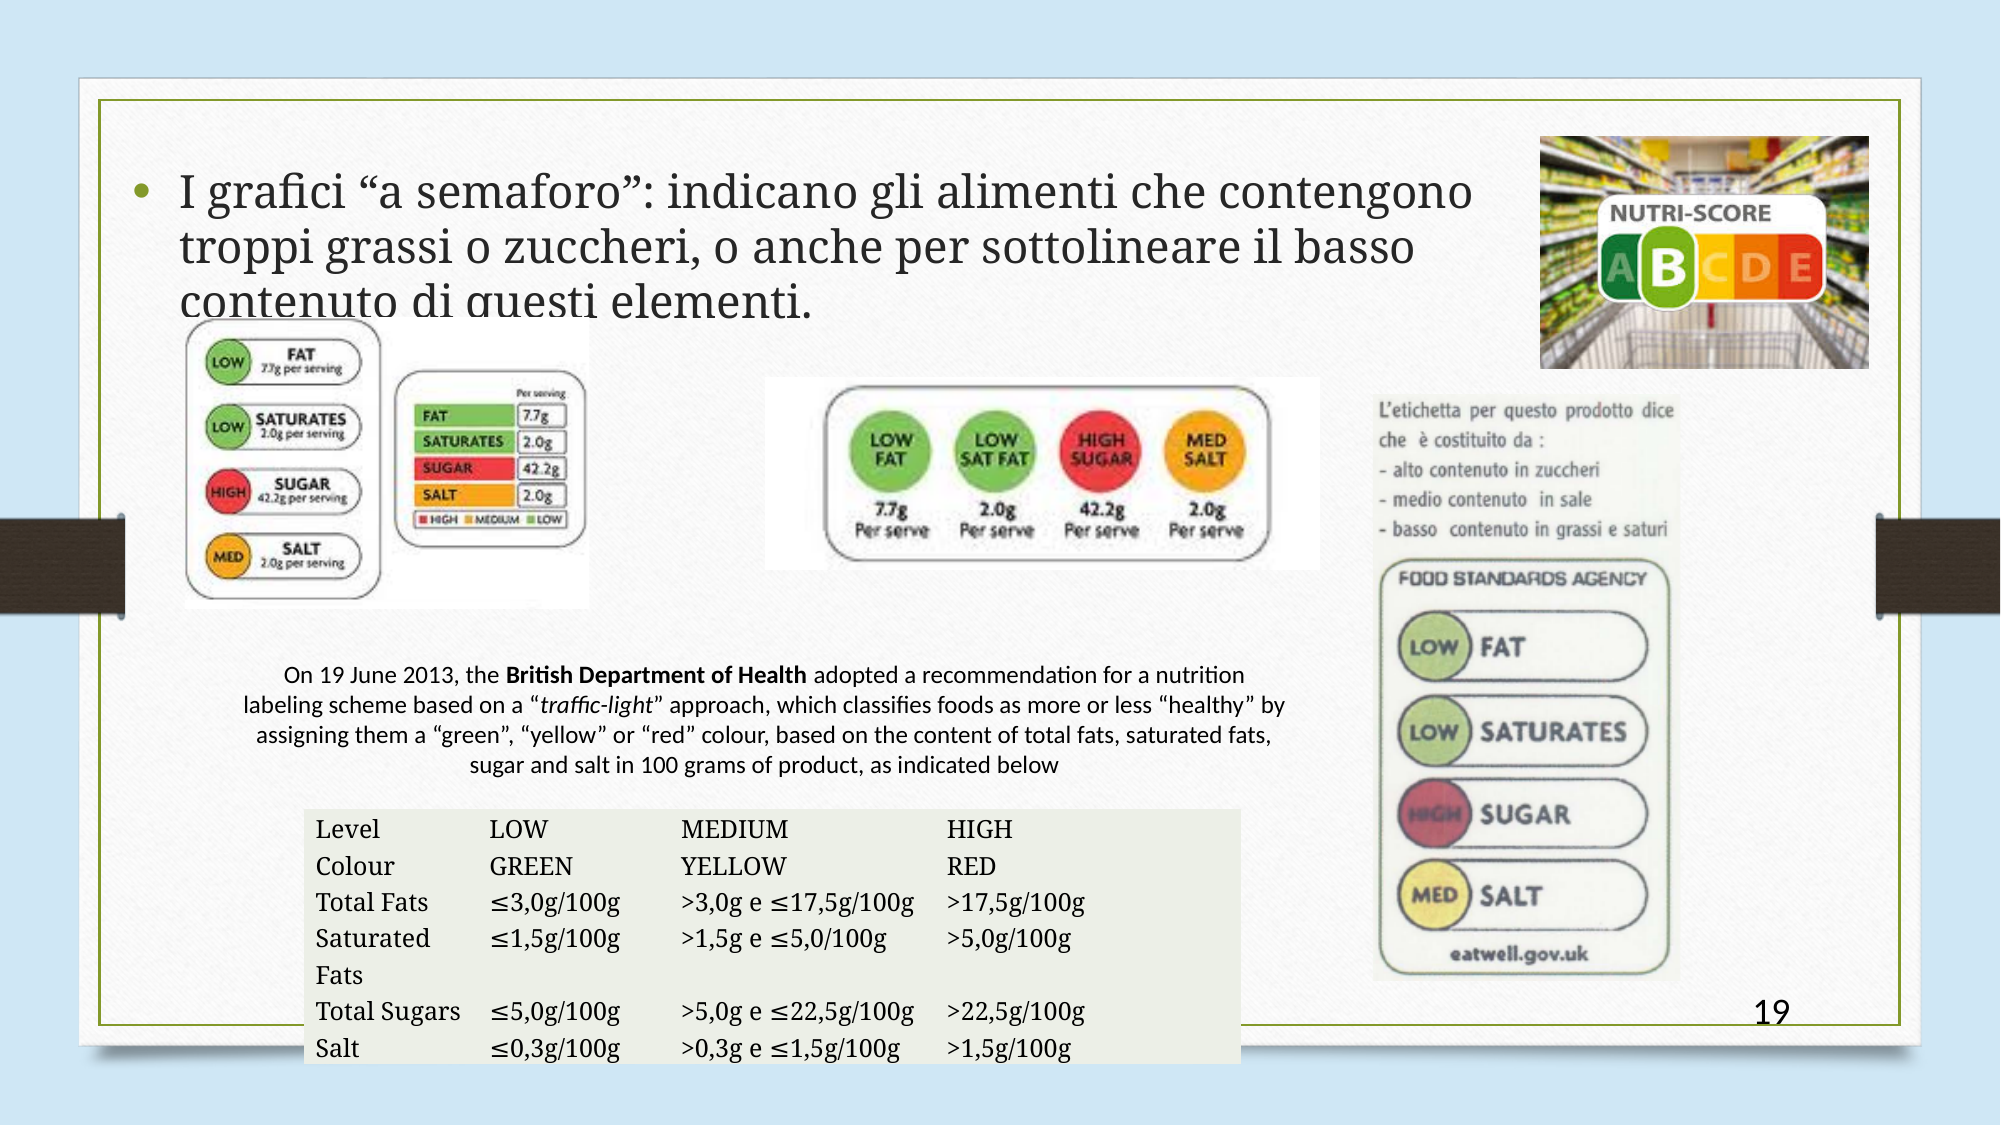

# I grafici “a semaforo”: indicano gli alimenti che contengono troppi grassi o zuccheri, o anche per sottolineare il basso contenuto di questi elementi.
On 19 June 2013, the British Department of Health adopted a recommendation for a nutrition labeling scheme based on a “traffic-light” approach, which classifies foods as more or less “healthy” by assigning them a “green”, “yellow” or “red” colour, based on the content of total fats, saturated fats, sugar and salt in 100 grams of product, as indicated below
| Level | LOW | MEDIUM | HIGH |
| --- | --- | --- | --- |
| Colour | GREEN | YELLOW | RED |
| Total Fats | ≤3,0g/100g | >3,0g e ≤17,5g/100g | >17,5g/100g |
| Saturated Fats | ≤1,5g/100g | >1,5g e ≤5,0/100g | >5,0g/100g |
| Total Sugars | ≤5,0g/100g | >5,0g e ≤22,5g/100g | >22,5g/100g |
| Salt | ≤0,3g/100g | >0,3g e ≤1,5g/100g | >1,5g/100g |